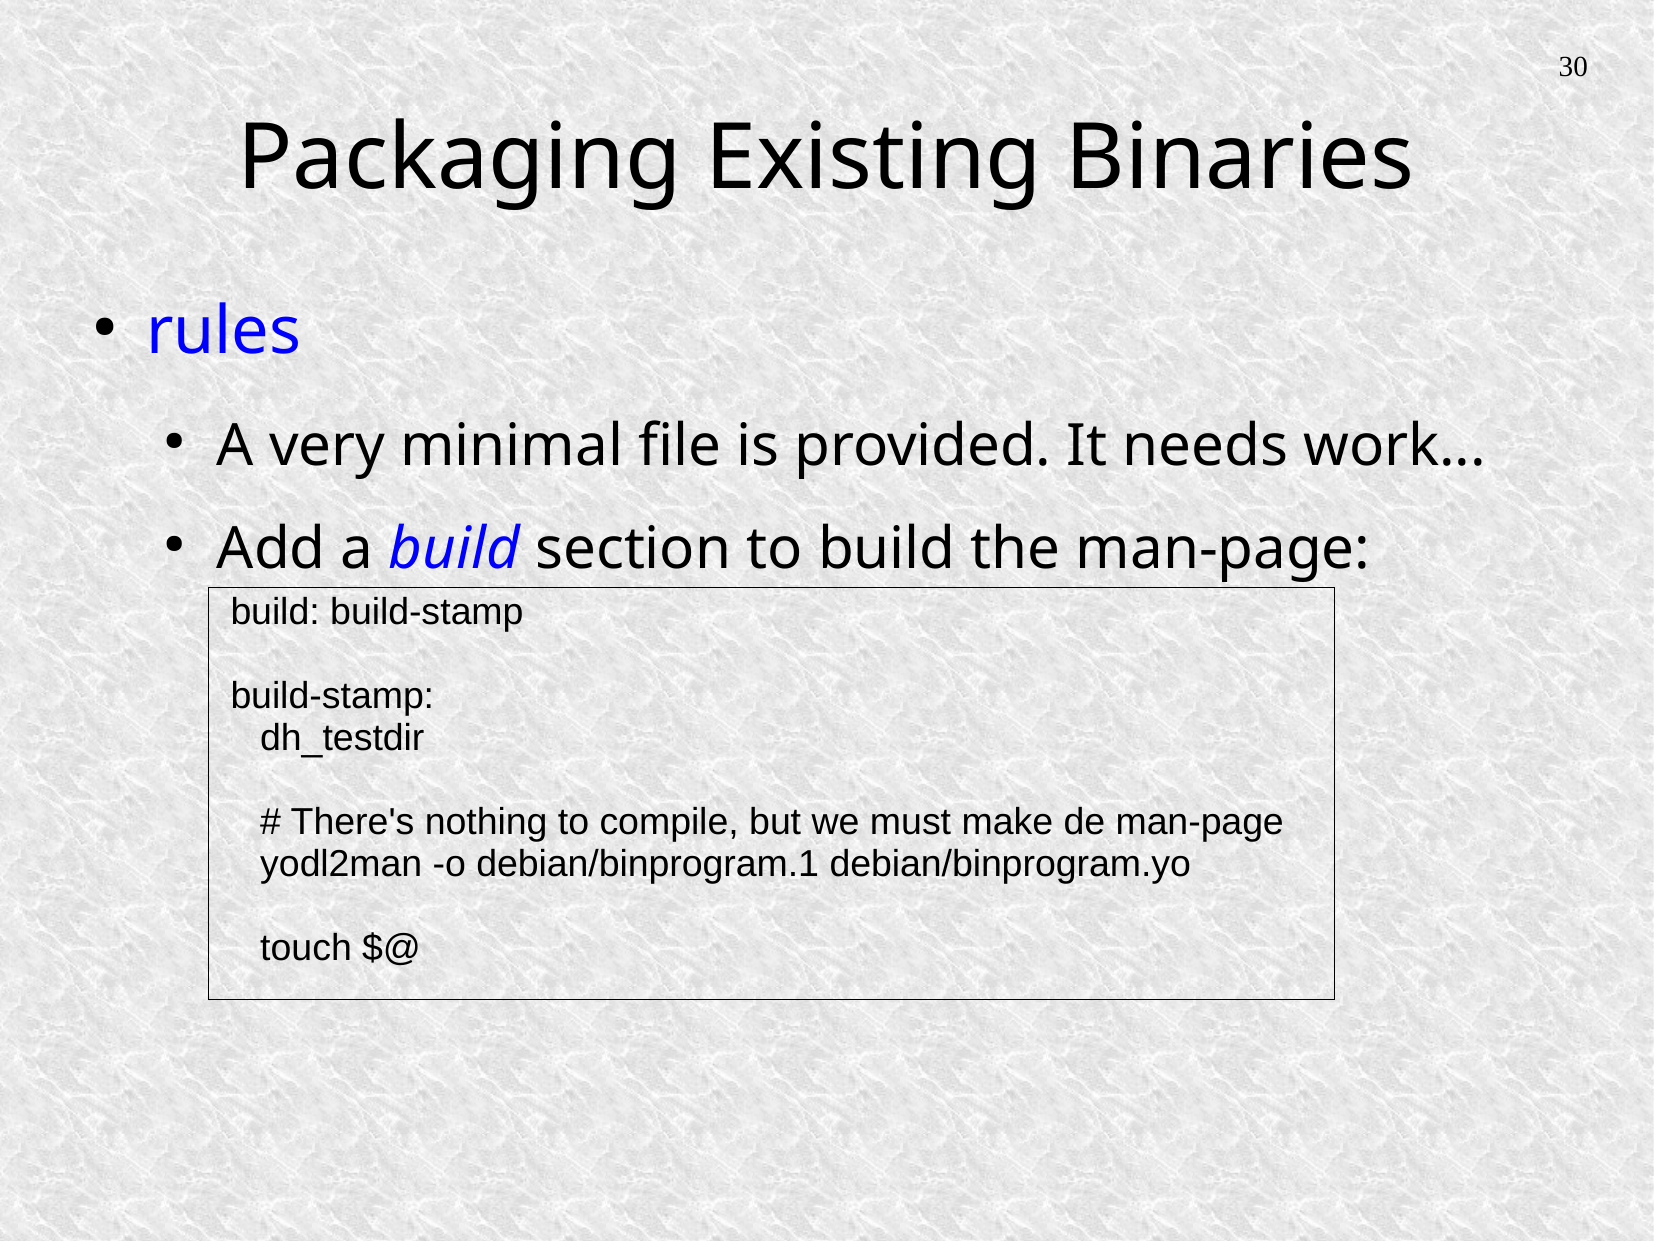

30
# Packaging Existing Binaries
rules
A very minimal file is provided. It needs work...
Add a build section to build the man-page:
build: build-stamp
build-stamp:
	dh_testdir
	# There's nothing to compile, but we must make de man-page
	yodl2man -o debian/binprogram.1 debian/binprogram.yo
	touch $@